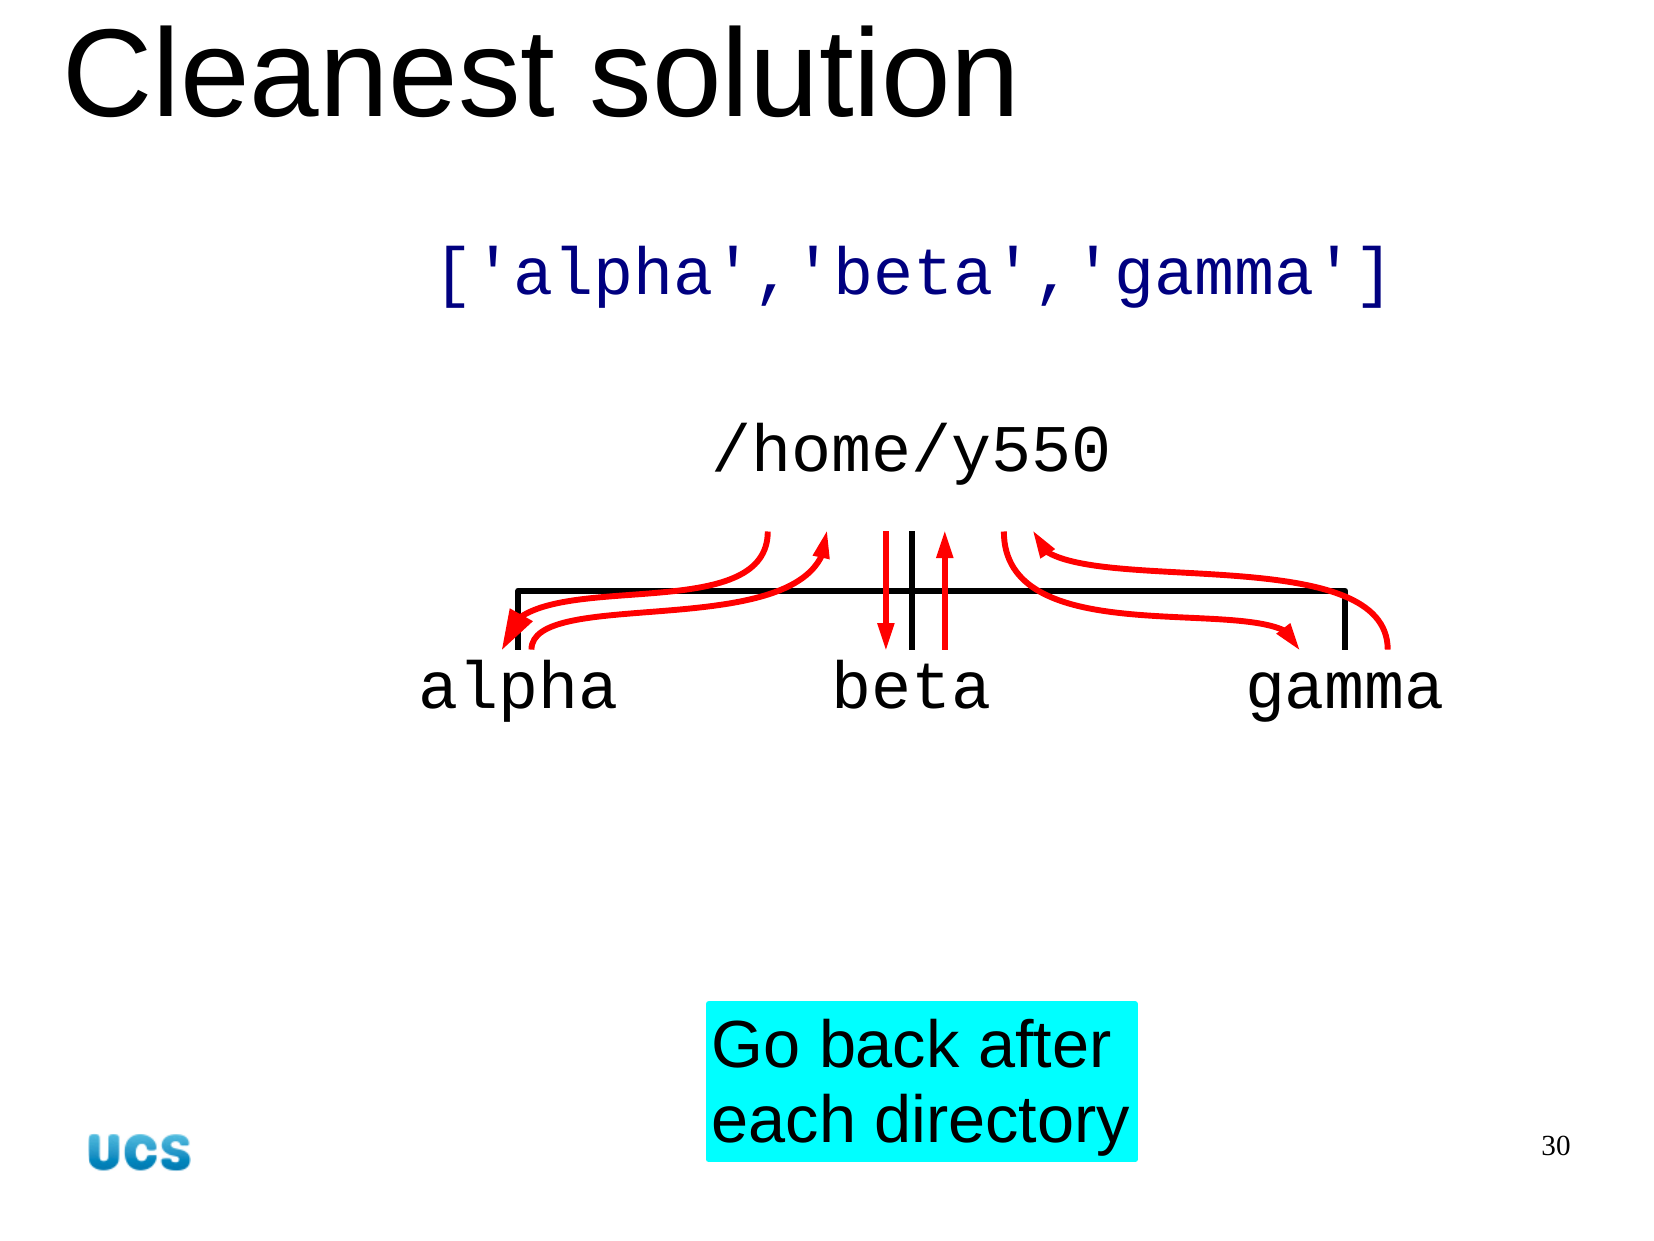

Cleanest solution
['alpha','beta','gamma']
/home/y550
alpha
beta
gamma
Go back after
each directory
30